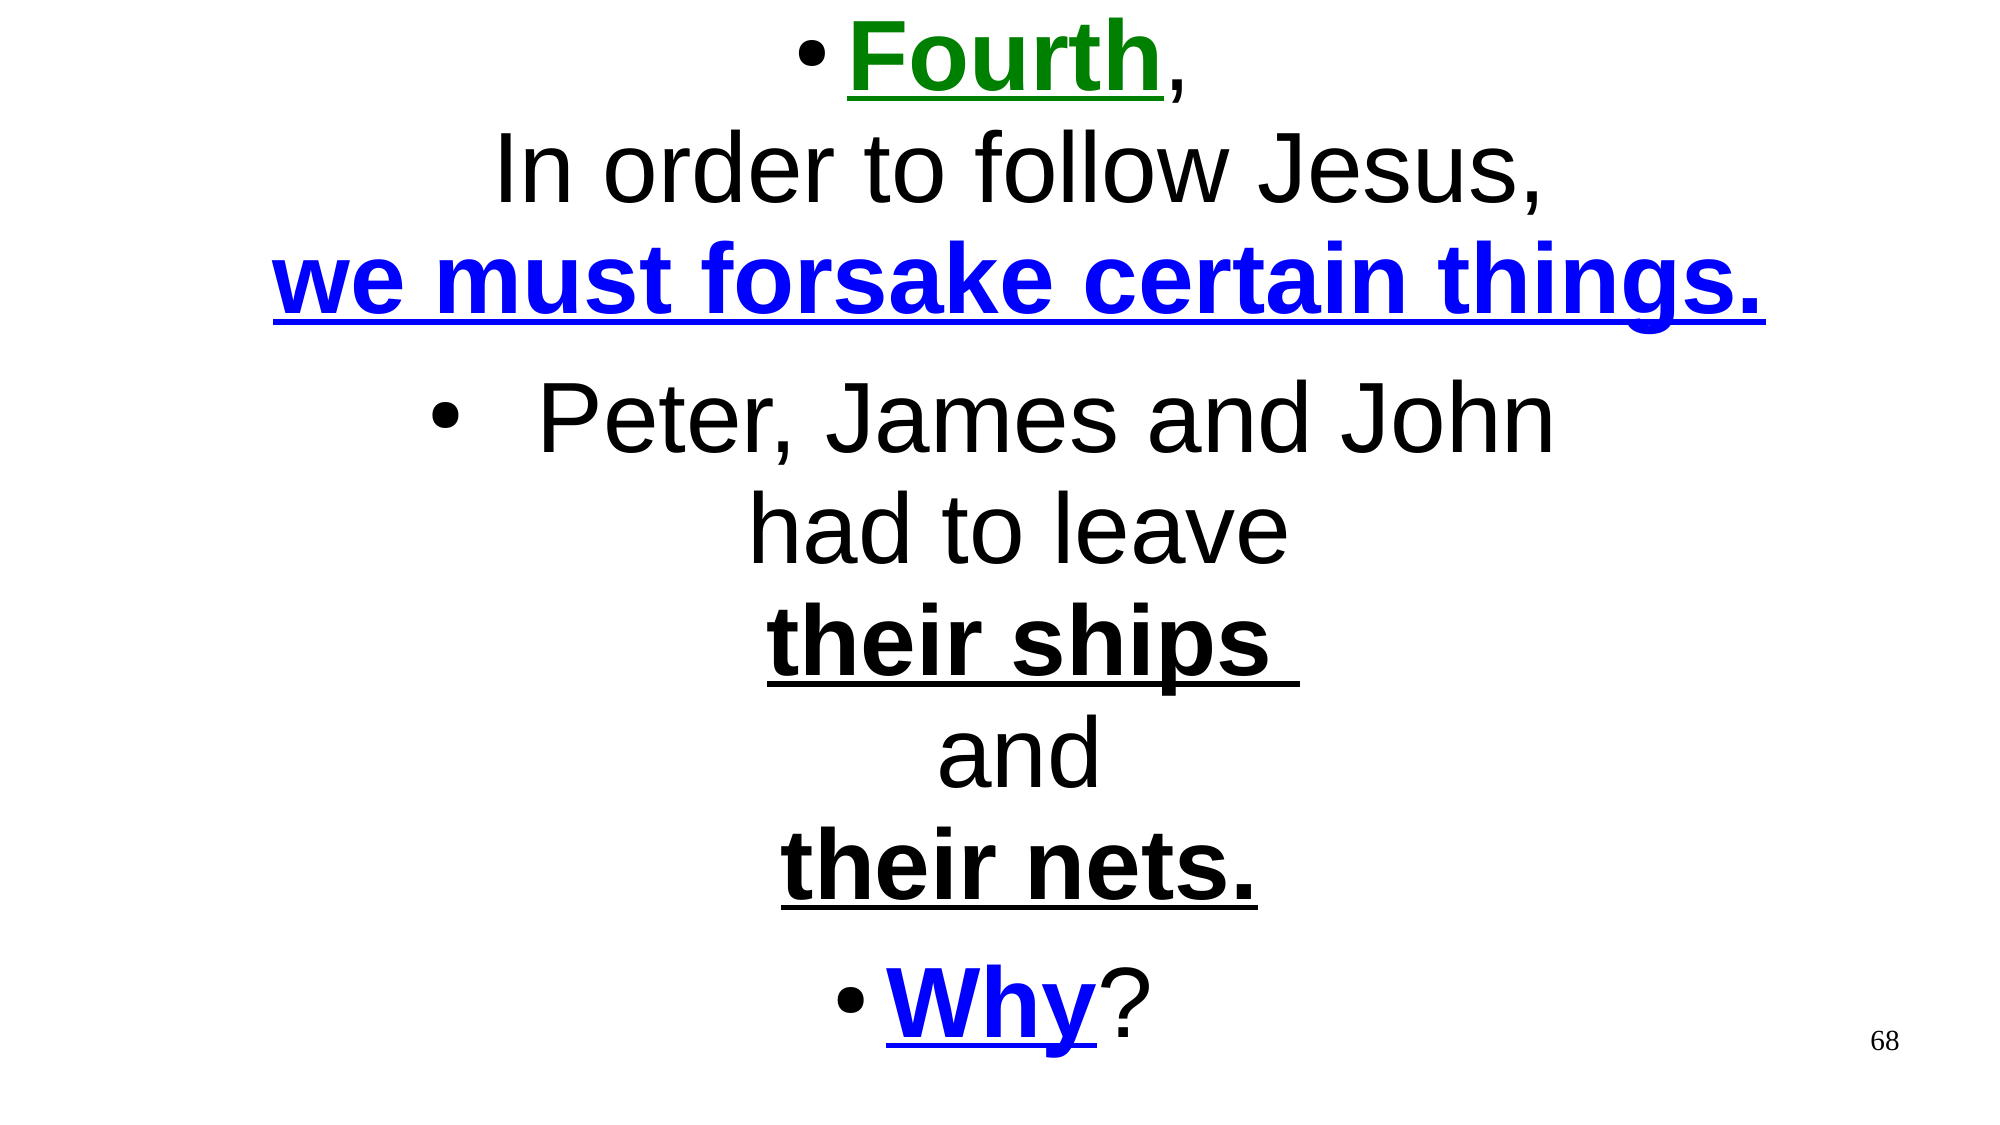

# Fourth, In order to follow Jesus, we must forsake certain things.
 Peter, James and John
had to leave
their ships
and
their nets.
Why?
68